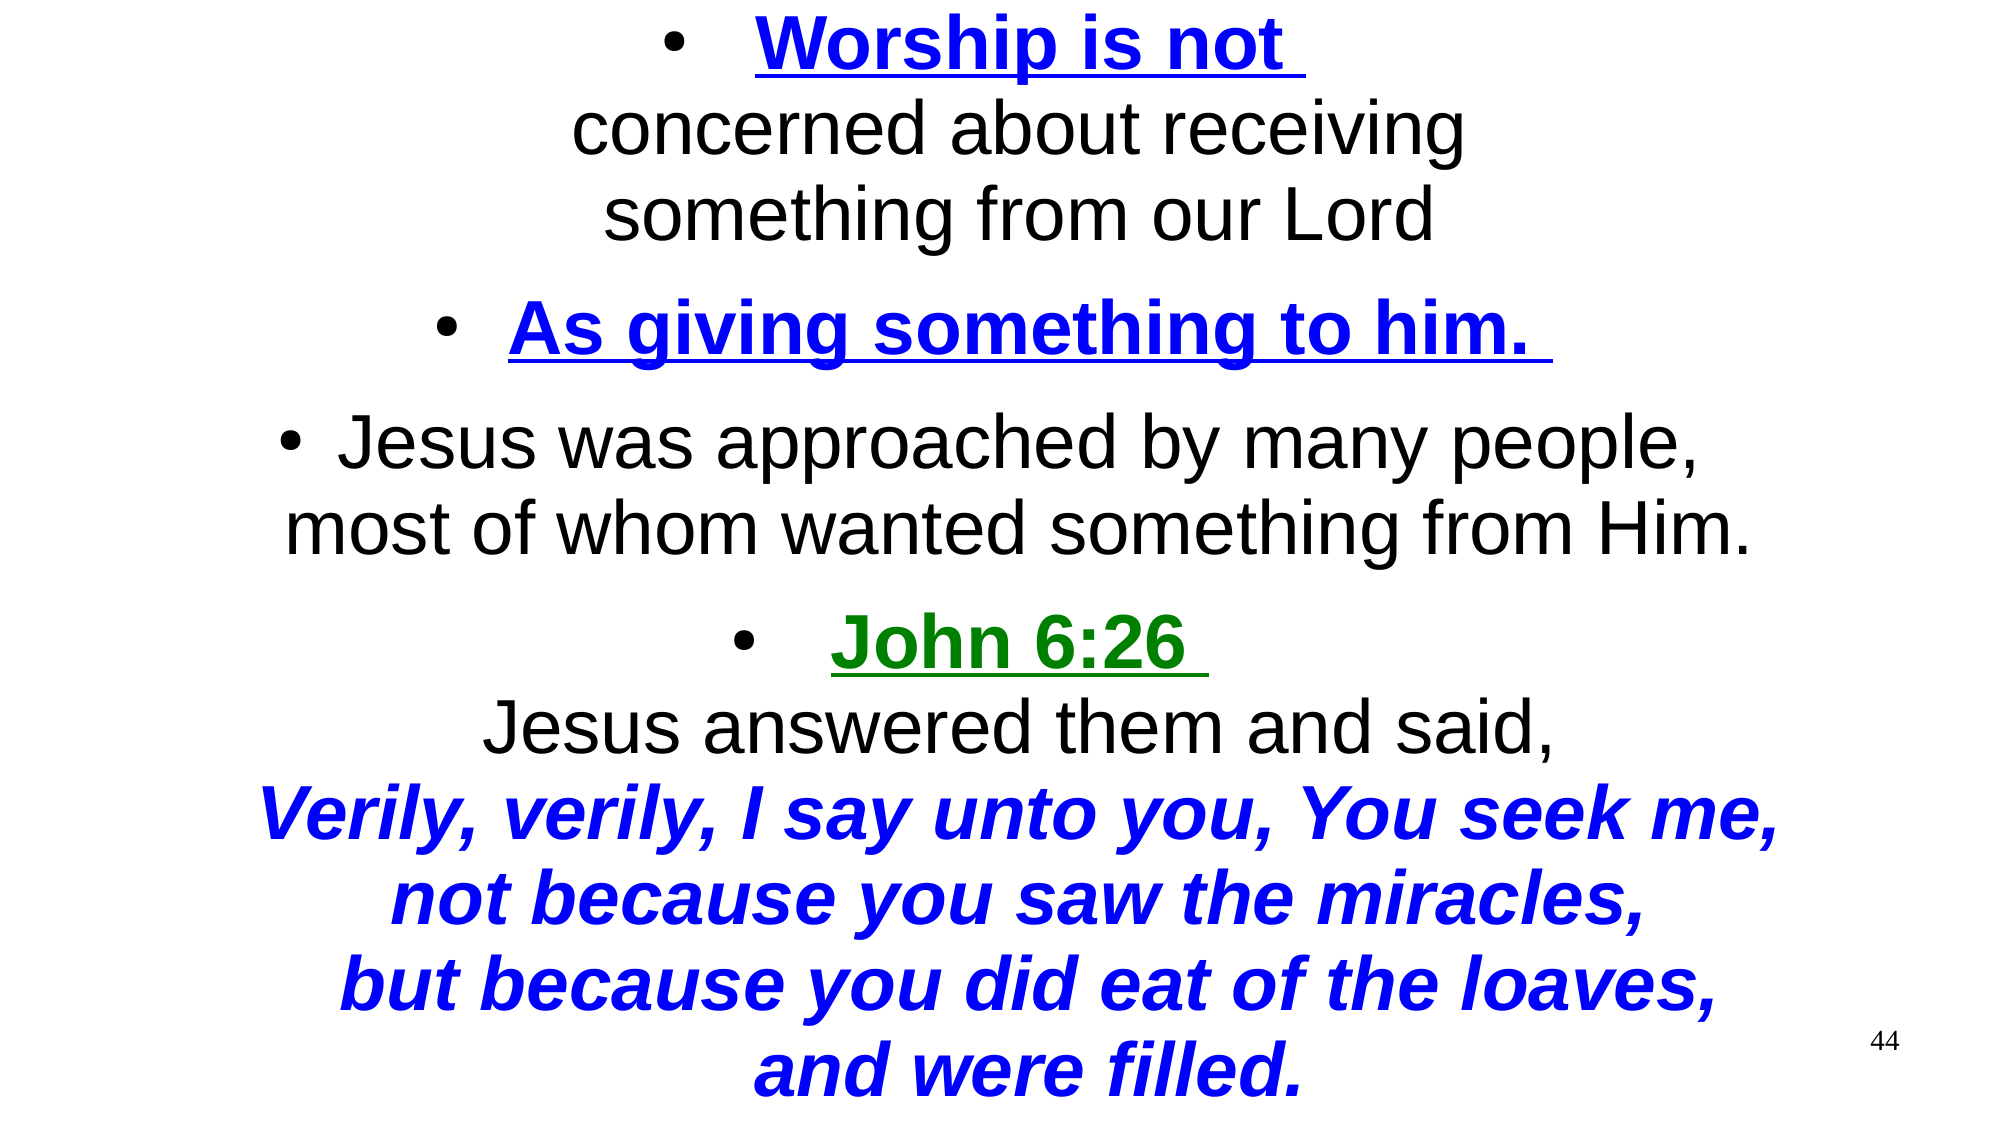

# Worship is not concerned about receiving something from our Lord
As giving something to him.
Jesus was approached by many people,
most of whom wanted something from Him.
John 6:26 
Jesus answered them and said,
Verily, verily, I say unto you, You seek me,
not because you saw the miracles,
but because you did eat of the loaves,
 and were filled.
44